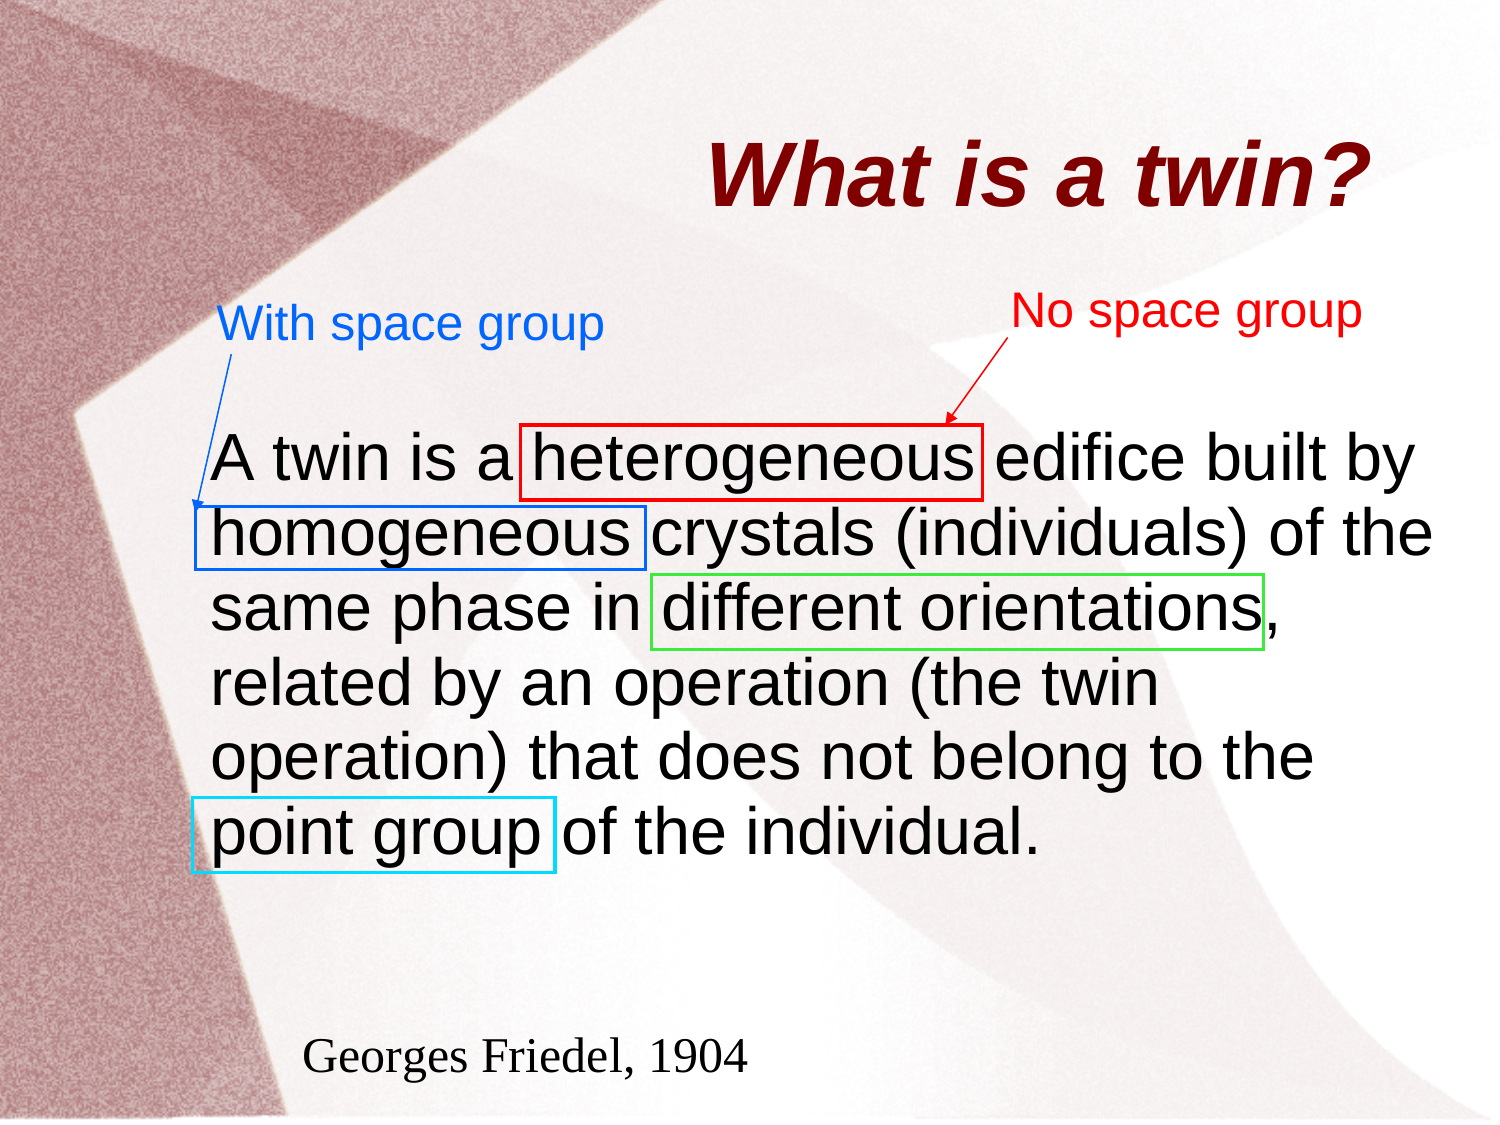

# What is a twin?
No space group
With space group
A twin is a heterogeneous edifice built by homogeneous crystals (individuals) of the same phase in different orientations, related by an operation (the twin operation) that does not belong to the point group of the individual.
Georges Friedel, 1904